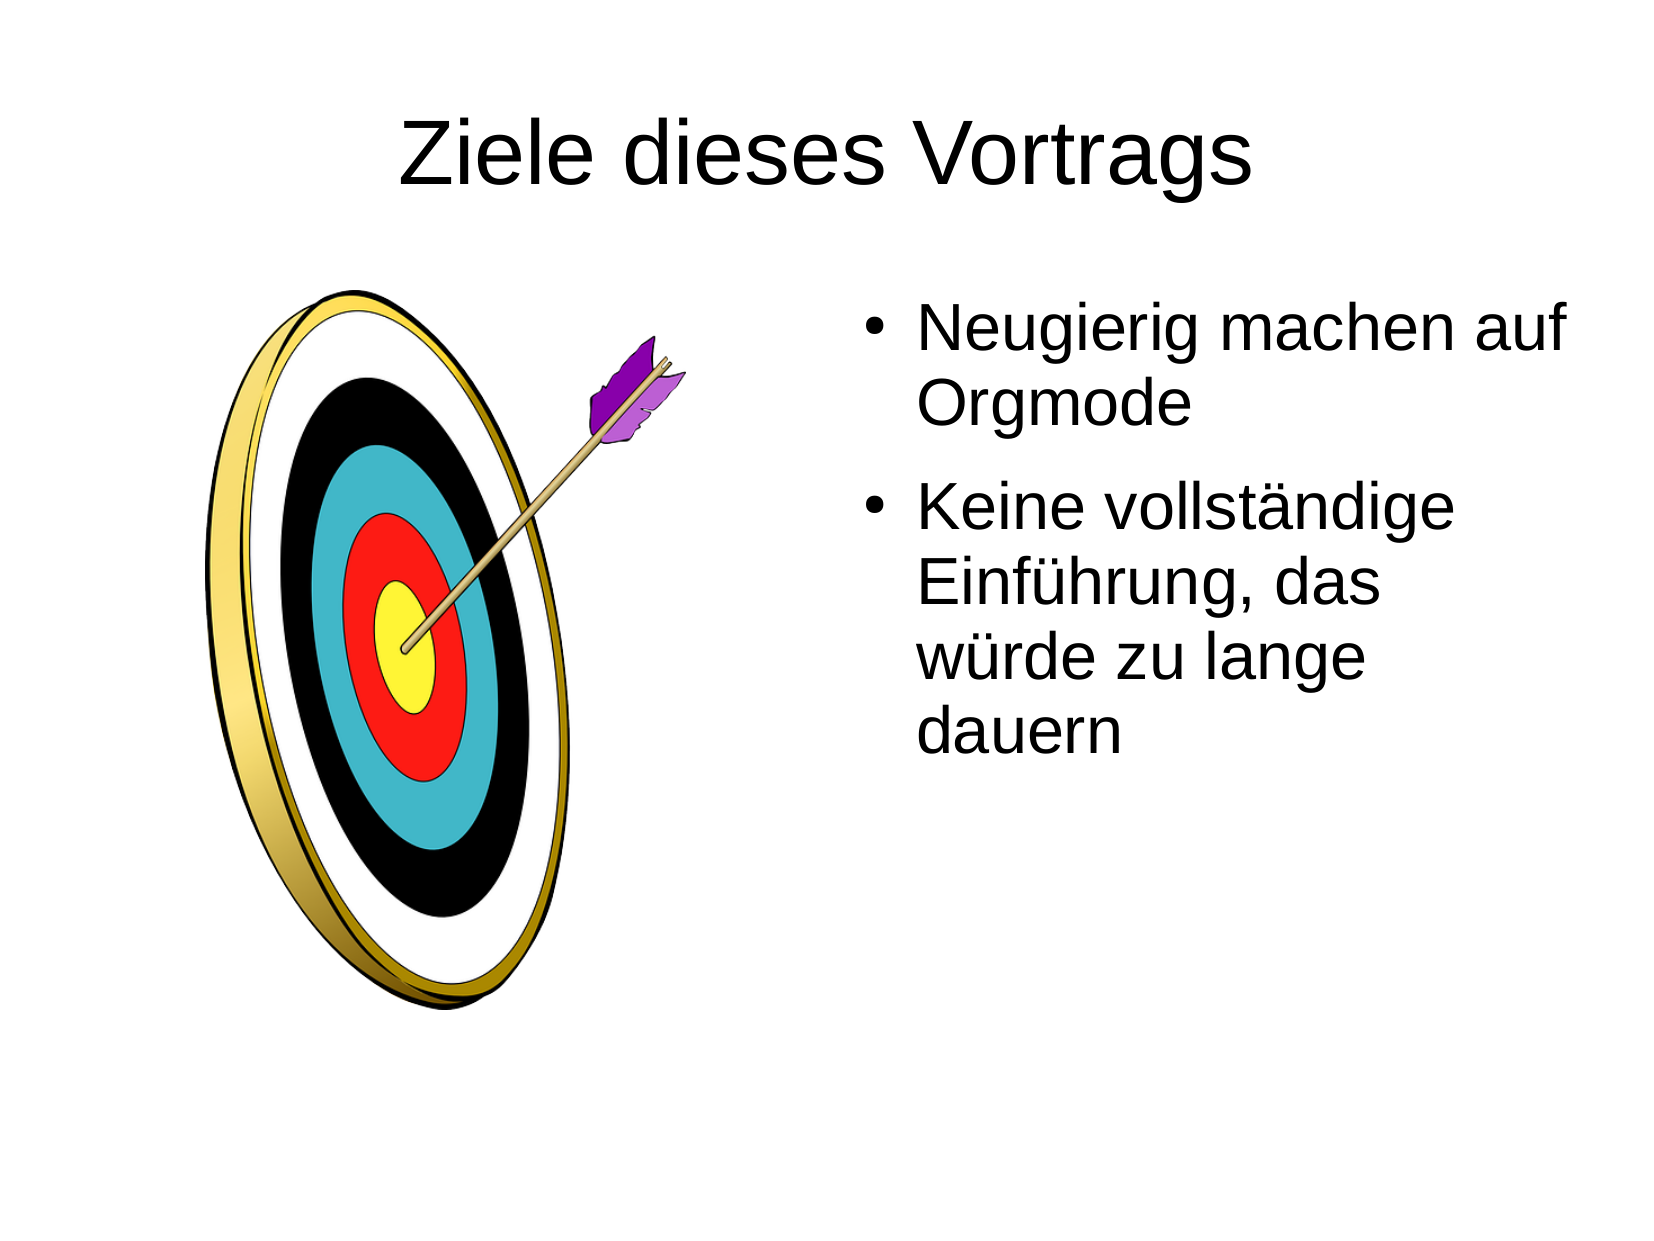

# Ziele dieses Vortrags
Neugierig machen auf Orgmode
Keine vollständige Einführung, das würde zu lange dauern